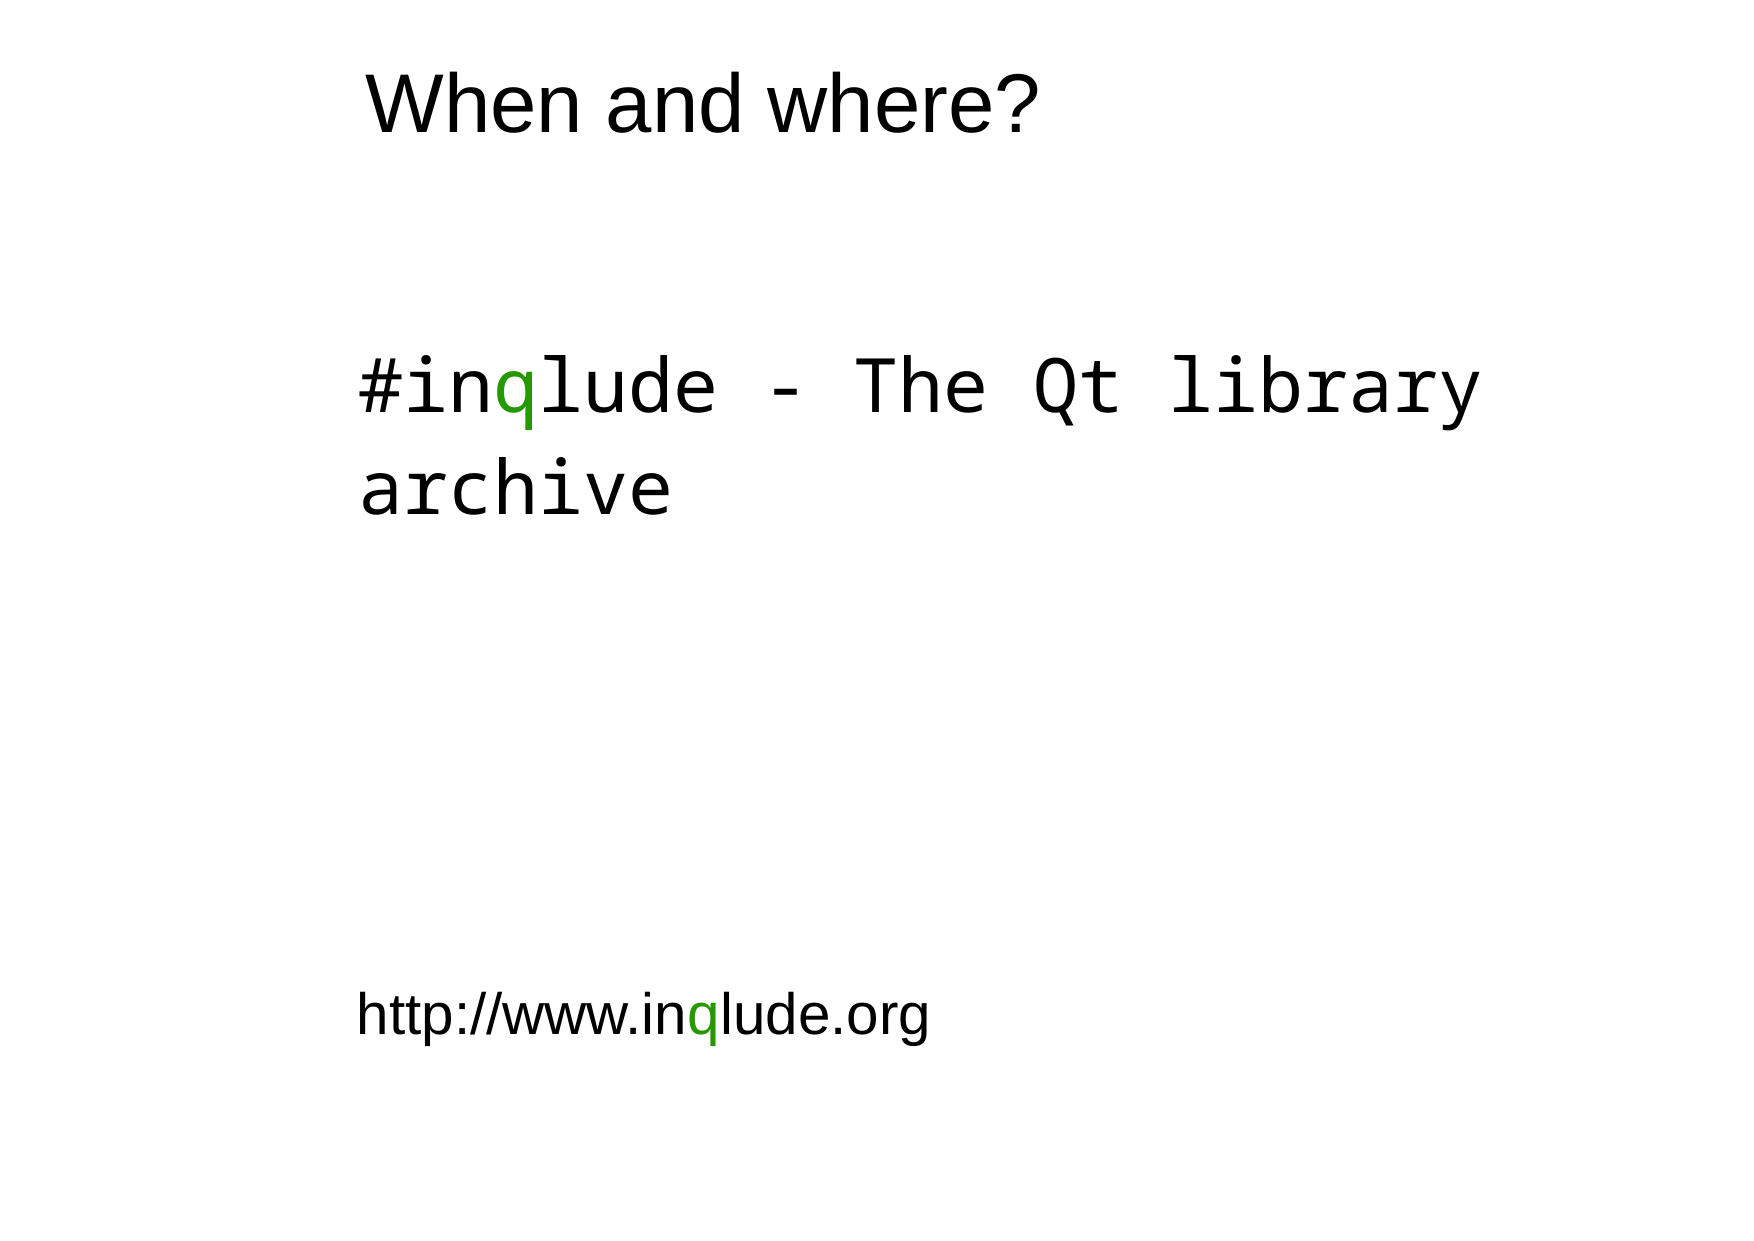

When and where?
#inqlude - The Qt library archive
http://www.inqlude.org